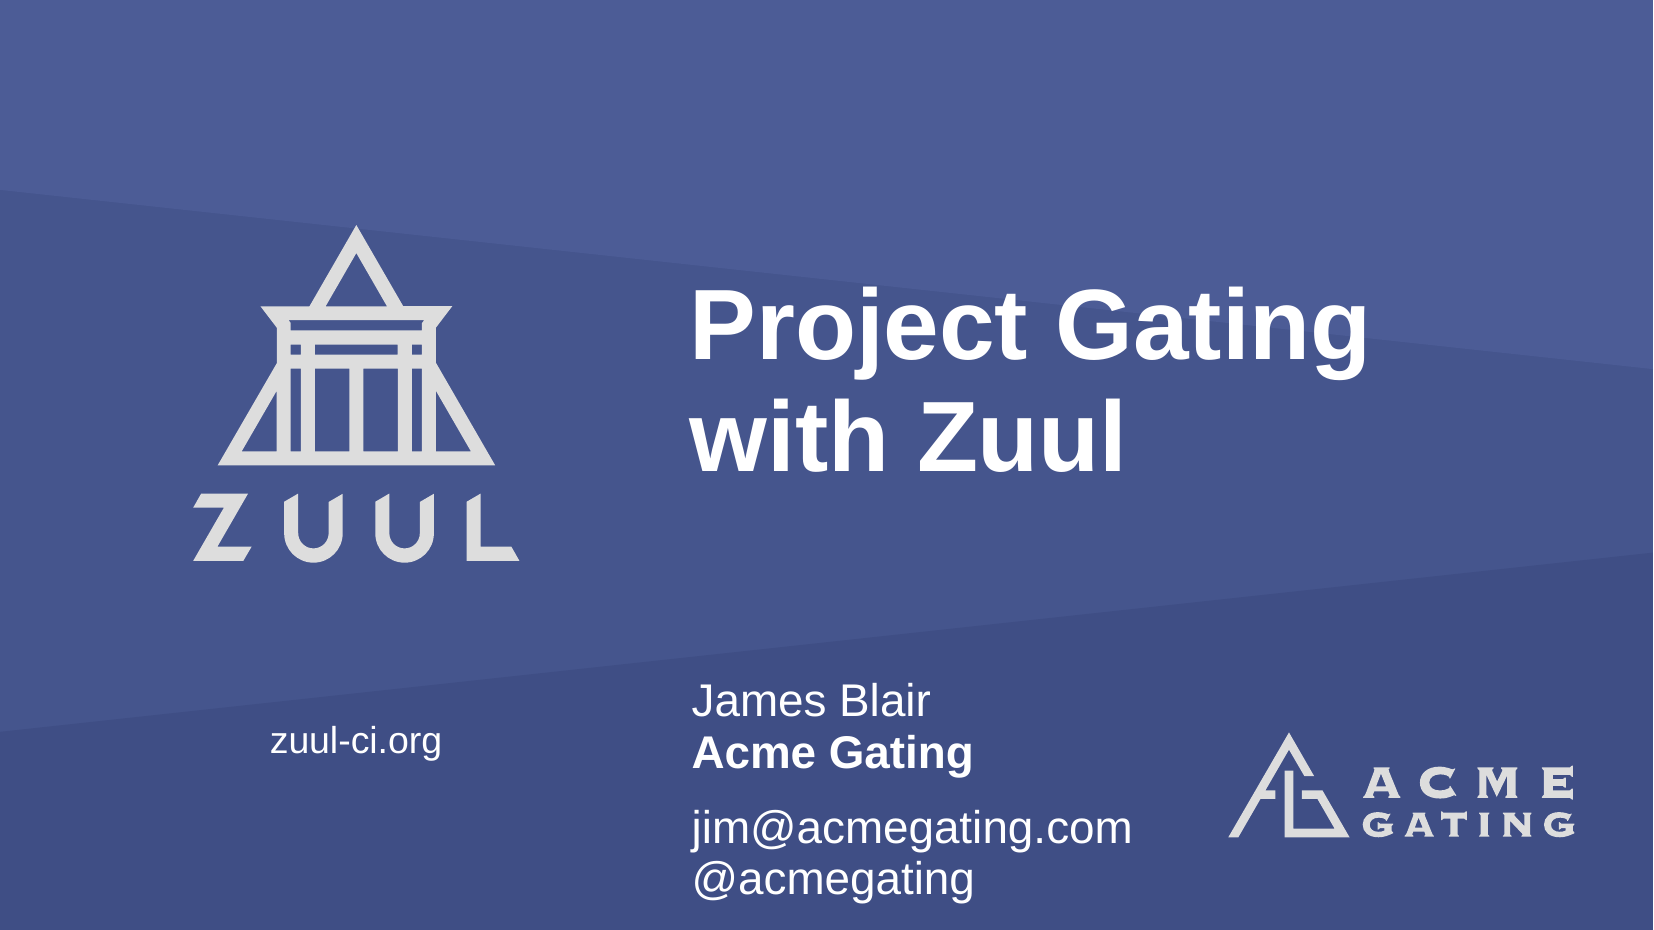

Project Gating
with Zuul
James Blair
Acme Gating
jim@acmegating.com
@acmegating
zuul-ci.org